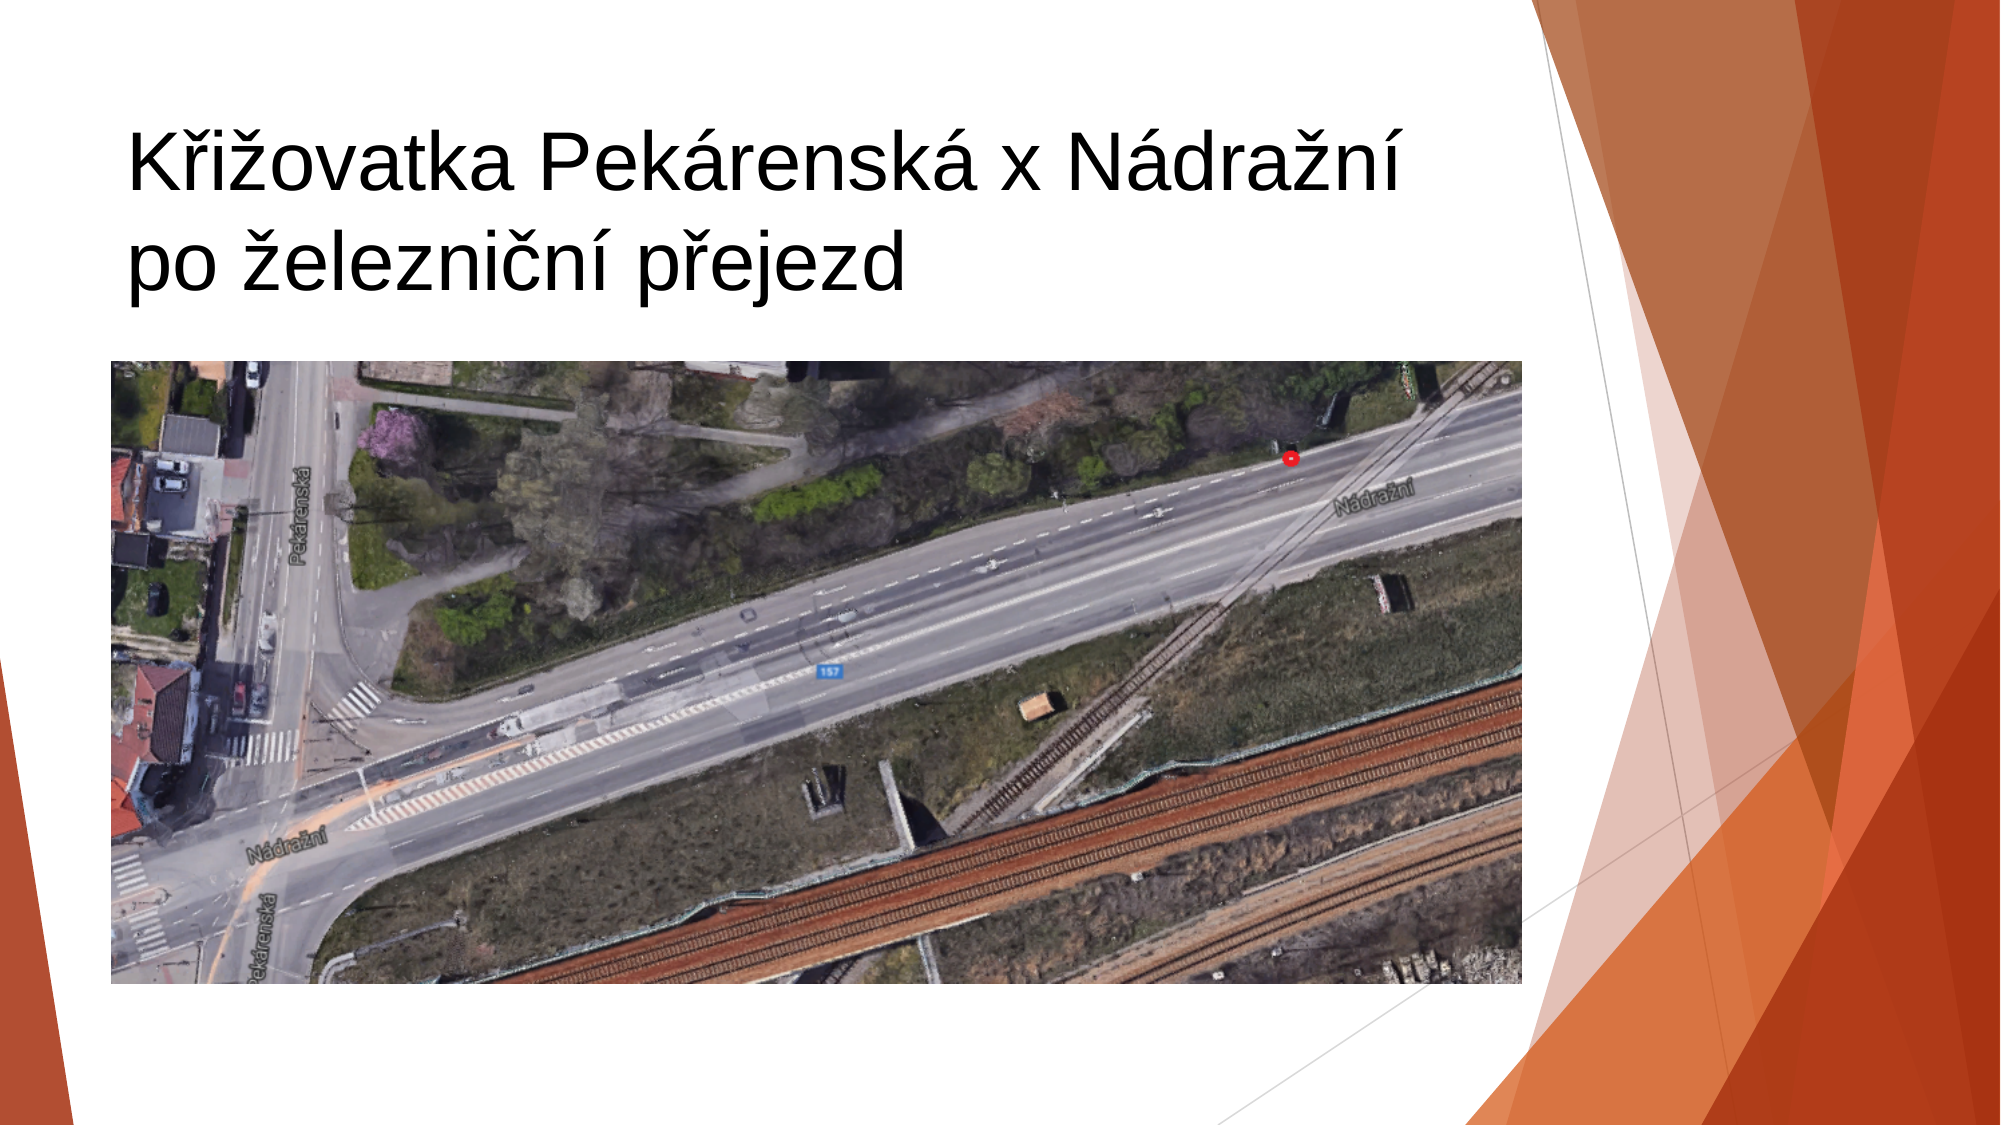

# Křižovatka Pekárenská x Nádražní po železniční přejezd